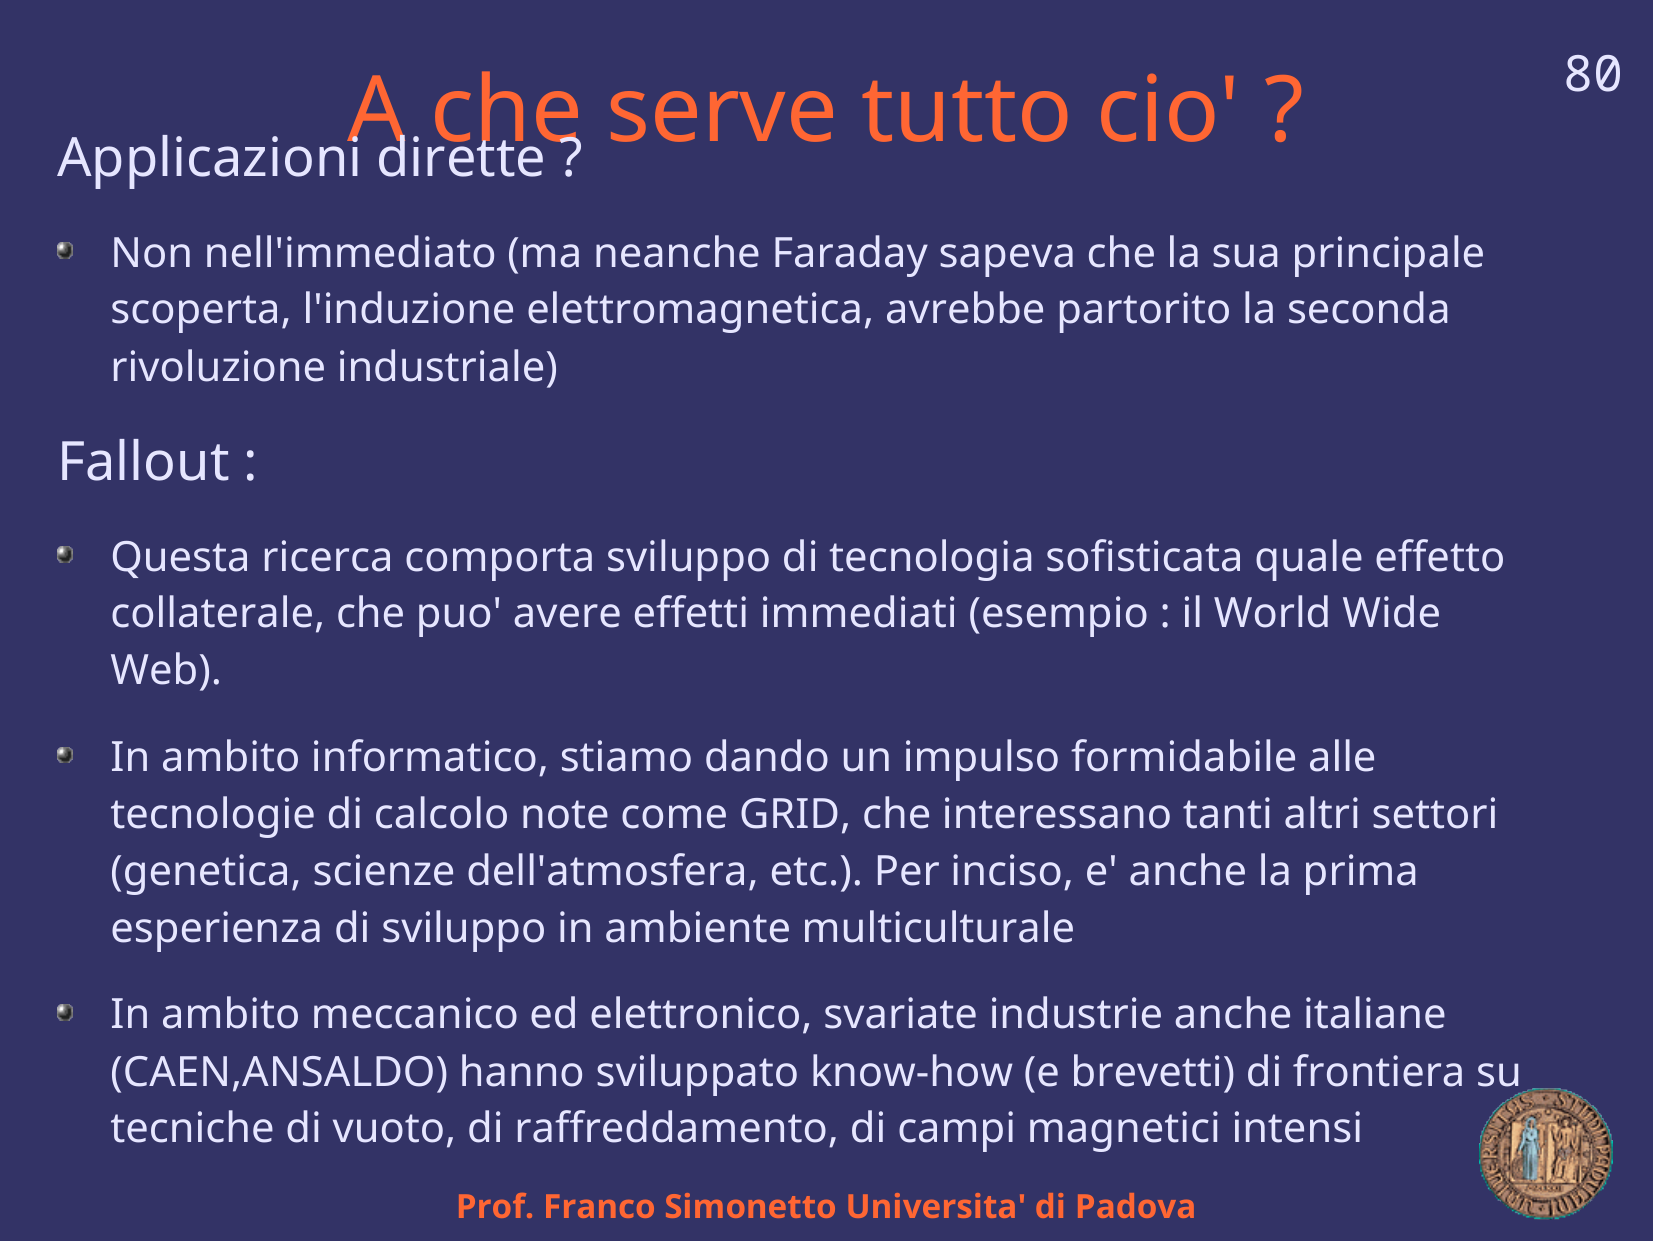

80
# A che serve tutto cio' ?
Applicazioni dirette ?
Non nell'immediato (ma neanche Faraday sapeva che la sua principale scoperta, l'induzione elettromagnetica, avrebbe partorito la seconda rivoluzione industriale)
Fallout :
Questa ricerca comporta sviluppo di tecnologia sofisticata quale effetto collaterale, che puo' avere effetti immediati (esempio : il World Wide Web).
In ambito informatico, stiamo dando un impulso formidabile alle tecnologie di calcolo note come GRID, che interessano tanti altri settori (genetica, scienze dell'atmosfera, etc.). Per inciso, e' anche la prima esperienza di sviluppo in ambiente multiculturale
In ambito meccanico ed elettronico, svariate industrie anche italiane (CAEN,ANSALDO) hanno sviluppato know-how (e brevetti) di frontiera su tecniche di vuoto, di raffreddamento, di campi magnetici intensi